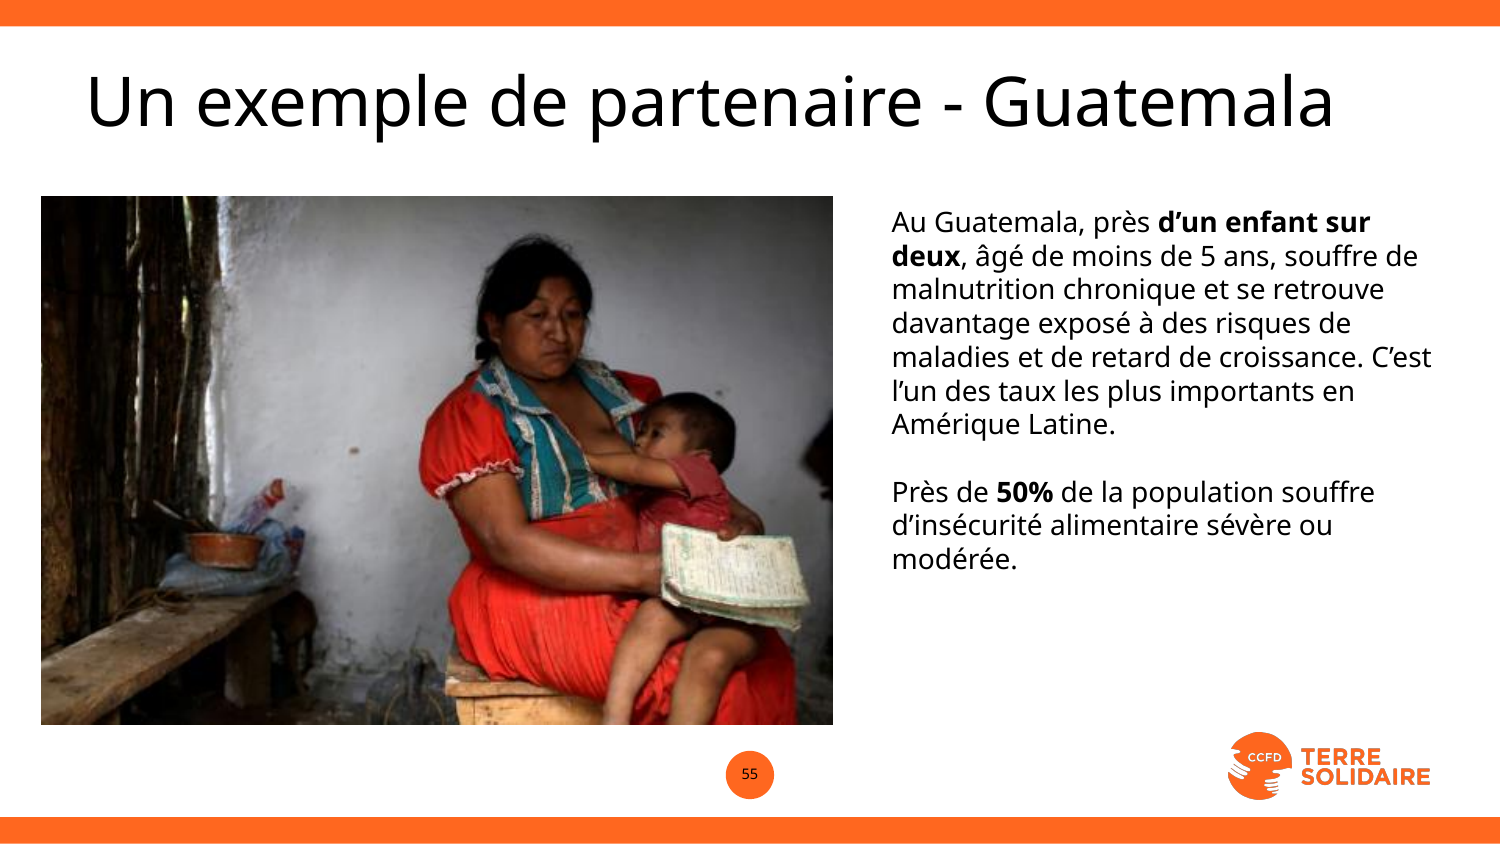

# Un exemple de partenaire - Guatemala
Au Guatemala, près d’un enfant sur deux, âgé de moins de 5 ans, souffre de malnutrition chronique et se retrouve davantage exposé à des risques de maladies et de retard de croissance. C’est l’un des taux les plus importants en Amérique Latine.
Près de 50% de la population souffre d’insécurité alimentaire sévère ou modérée.